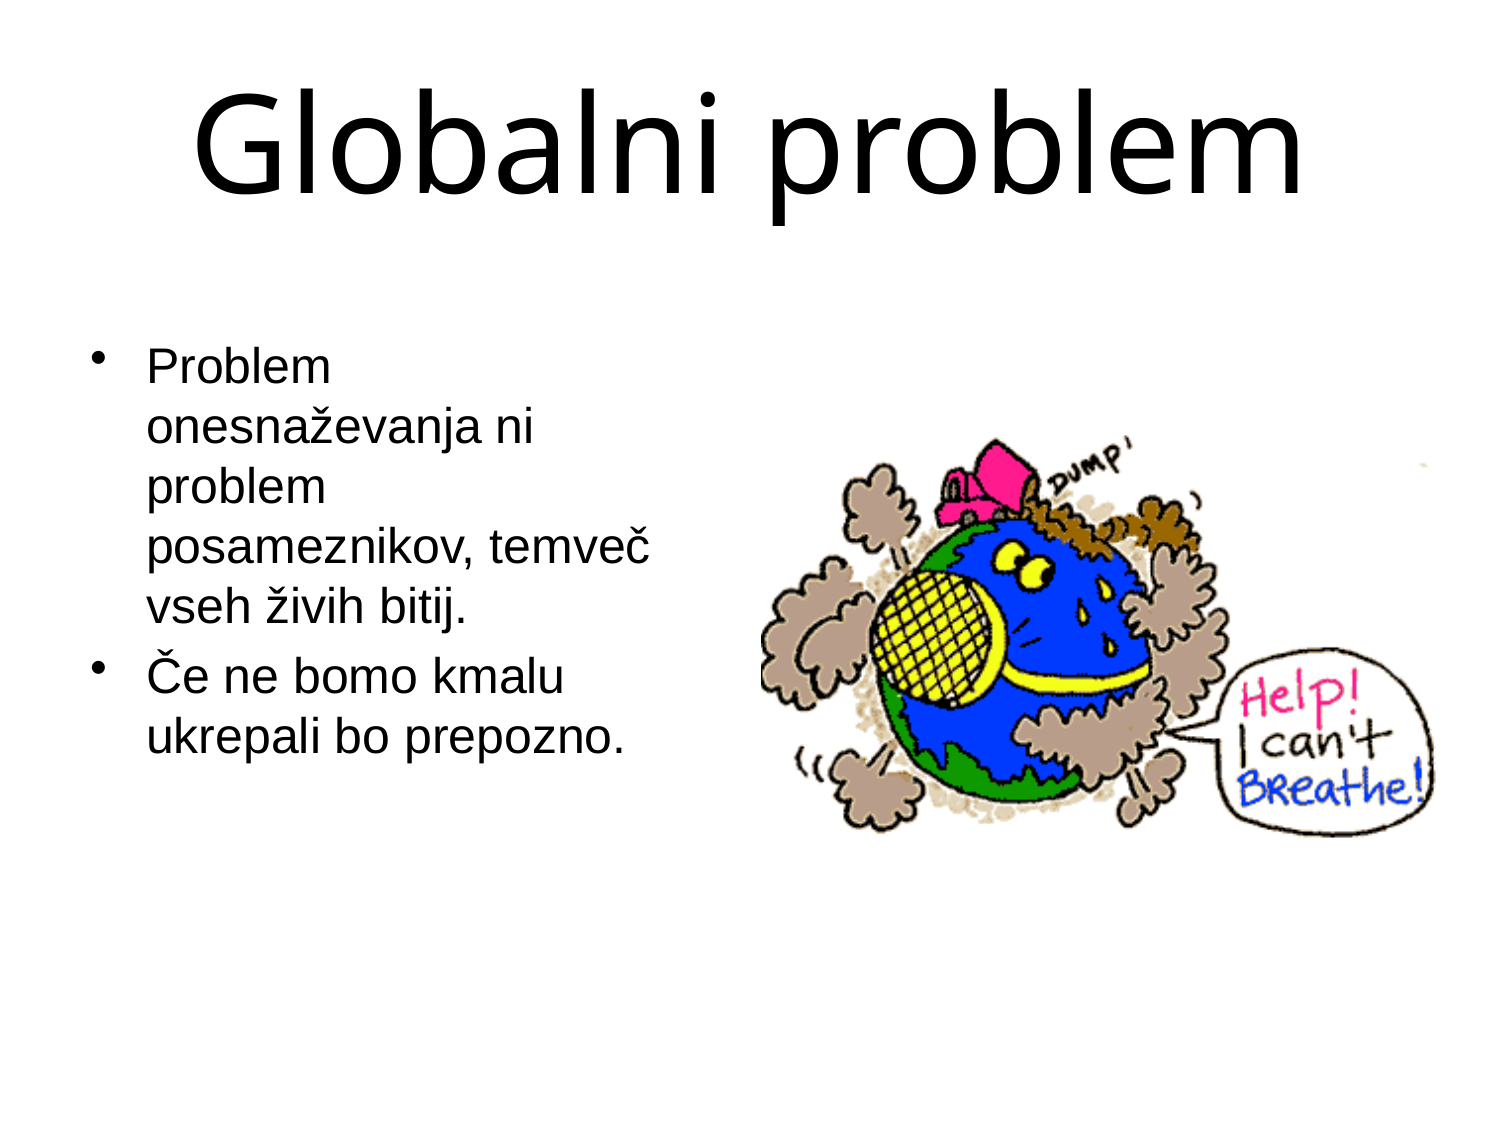

# Globalni problem
Problem onesnaževanja ni problem posameznikov, temveč vseh živih bitij.
Če ne bomo kmalu ukrepali bo prepozno.